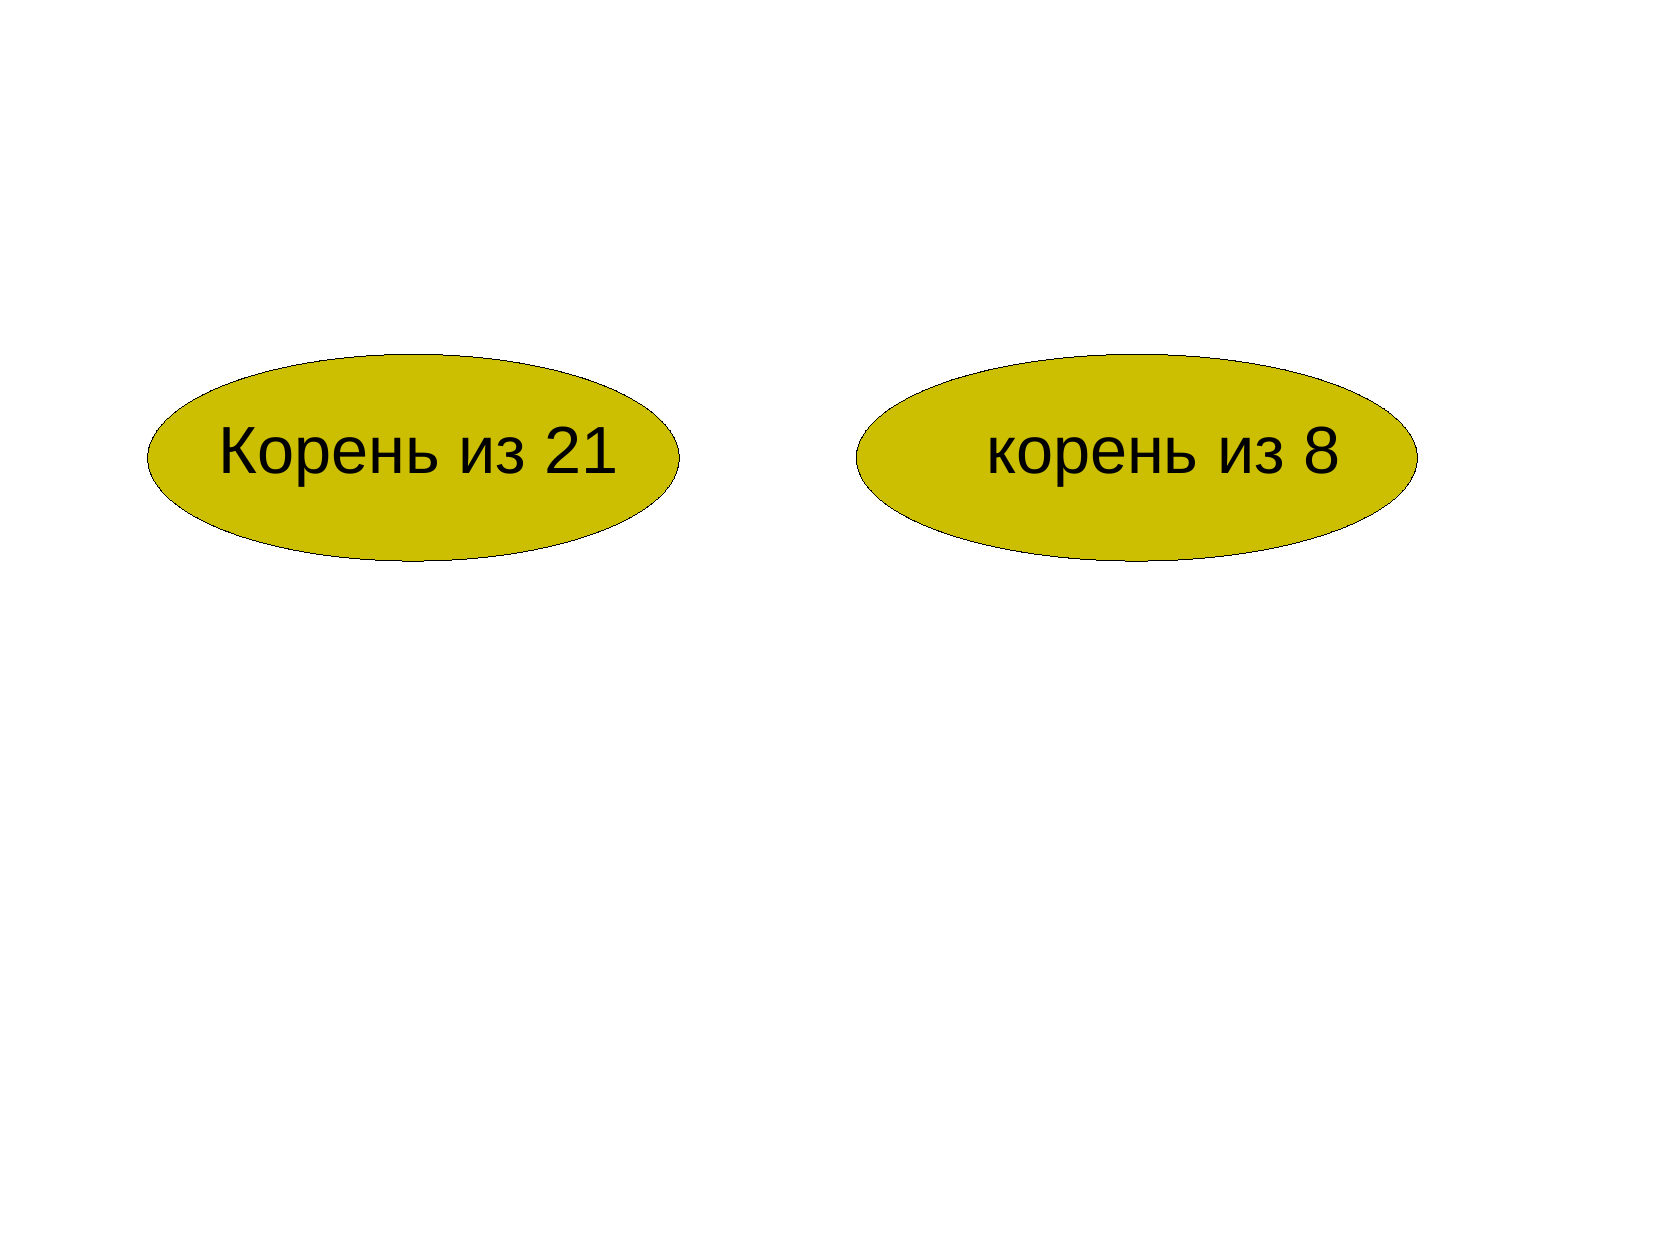

#
Корень из 21
корень из 8